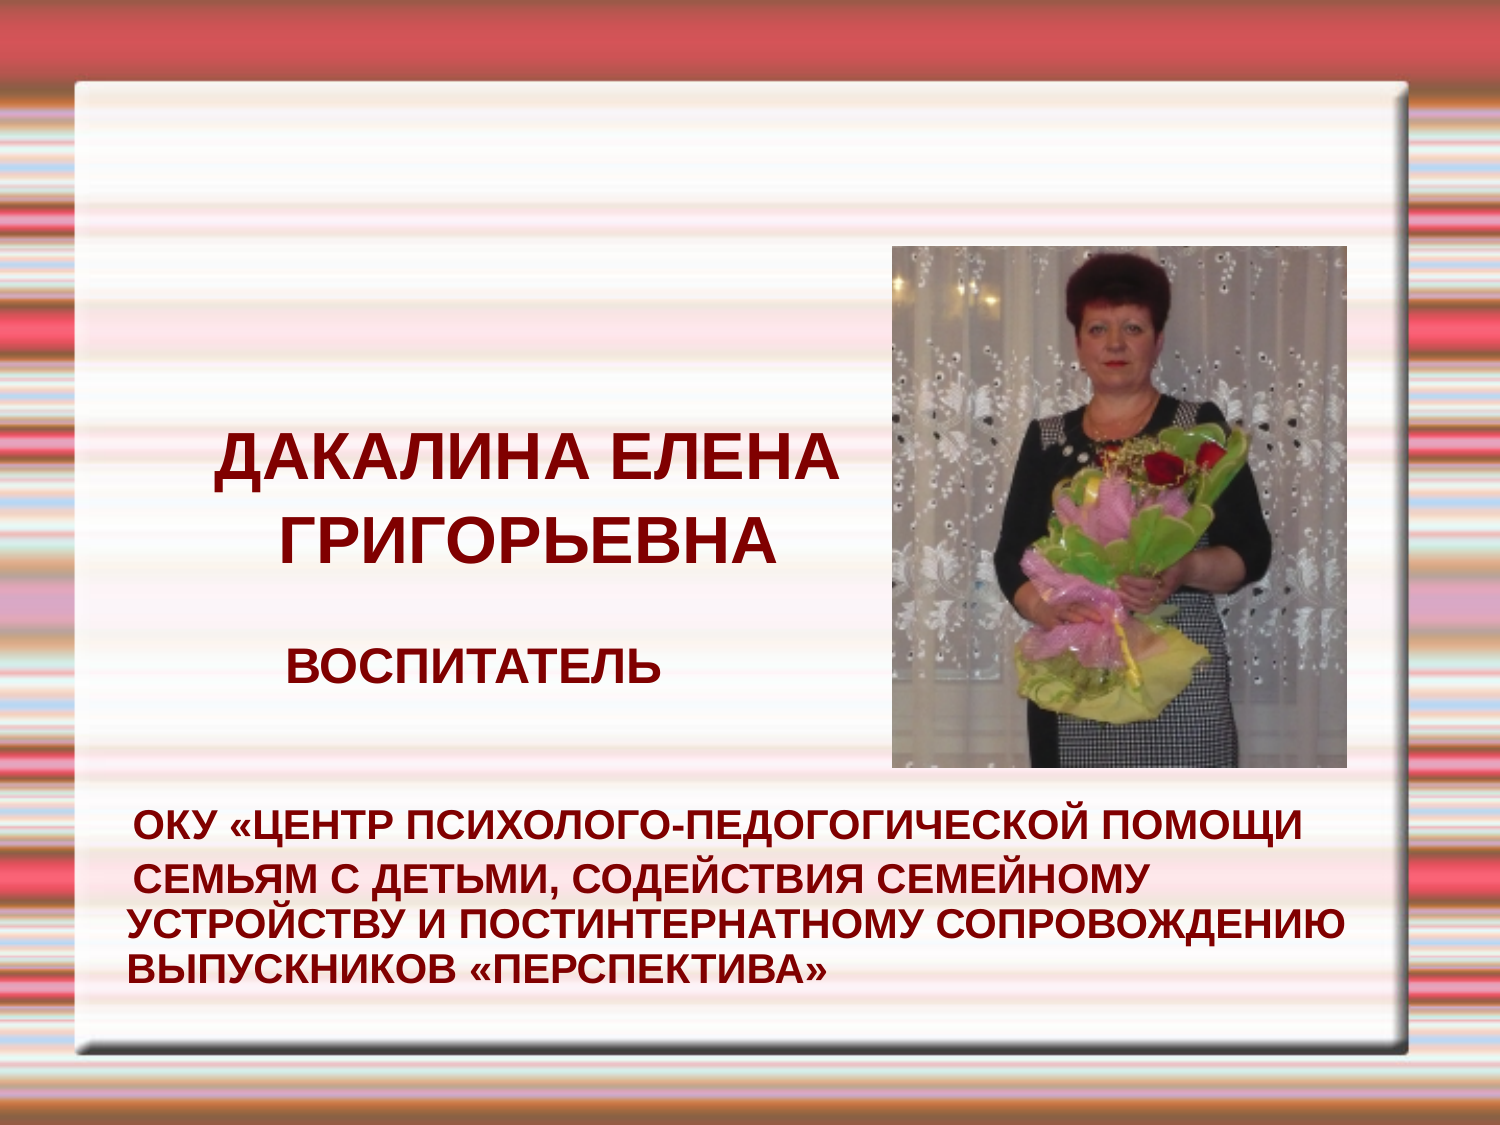

#
 ДАКАЛИНА ЕЛЕНА
 ГРИГОРЬЕВНА
 ВОСПИТАТЕЛЬ
 ОКУ «ЦЕНТР ПСИХОЛОГО-ПЕДОГОГИЧЕСКОЙ ПОМОЩИ
 СЕМЬЯМ С ДЕТЬМИ, СОДЕЙСТВИЯ СЕМЕЙНОМУ УСТРОЙСТВУ И ПОСТИНТЕРНАТНОМУ СОПРОВОЖДЕНИЮ
ВЫПУСКНИКОВ «ПЕРСПЕКТИВА»